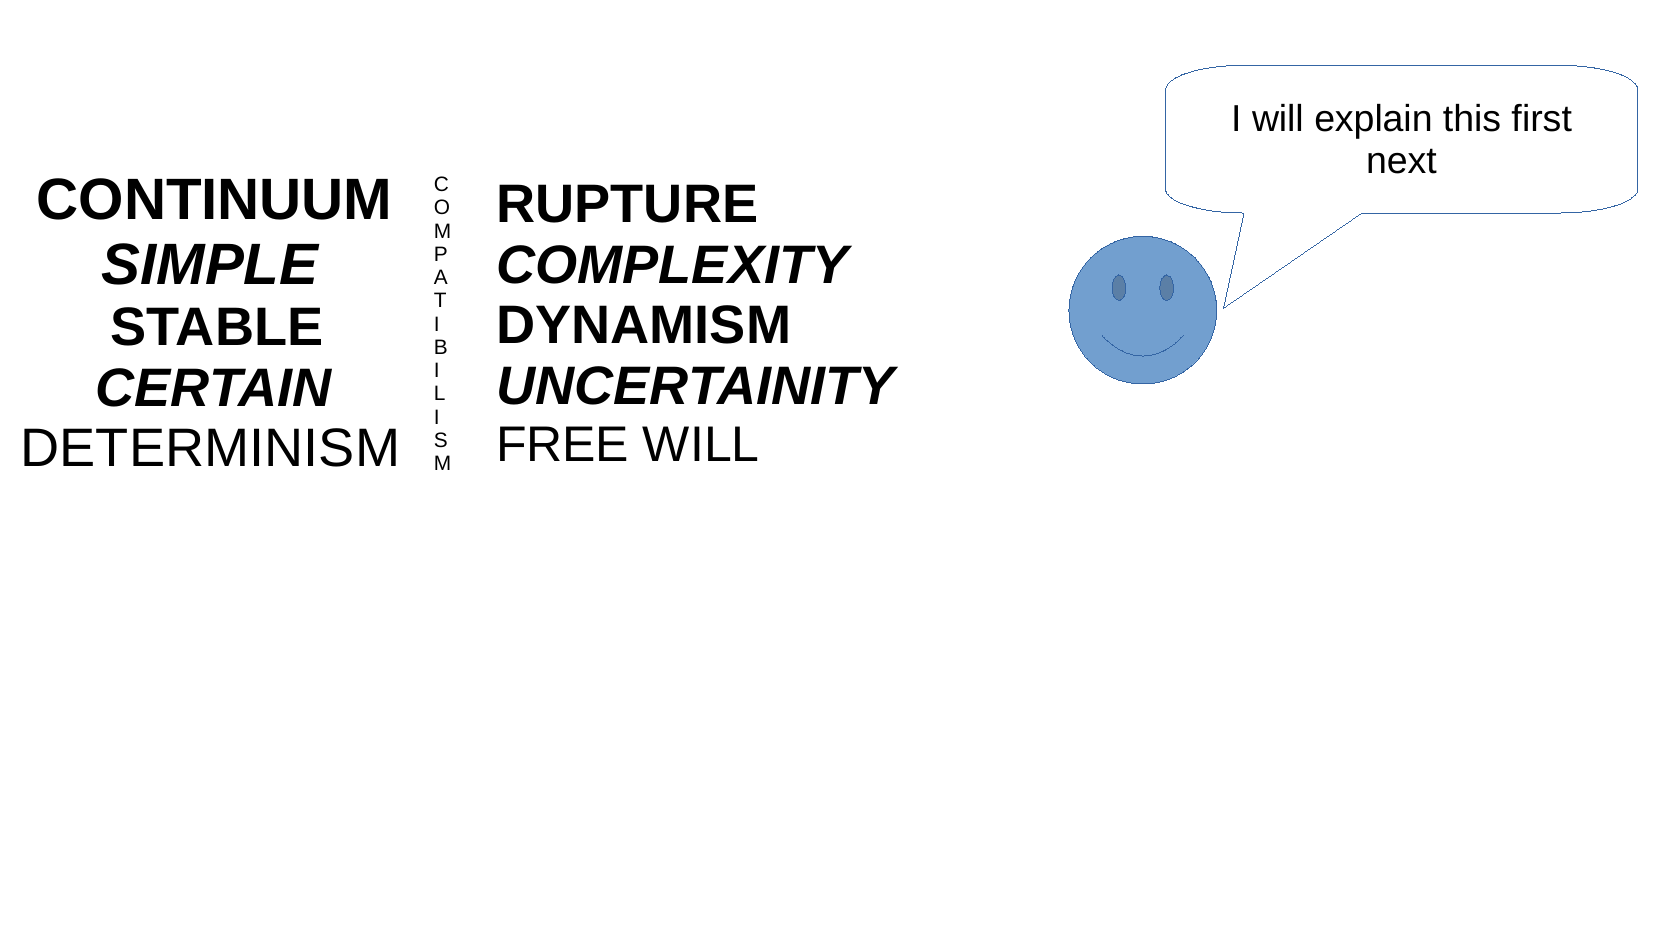

I will explain this first next
 CONTINUUM SIMPLE
 STABLE
 CERTAIN
DETERMINISM
C
O
M
P
A
T
I
B
I
L
I
S
M
RUPTURE
COMPLEXITY
DYNAMISM
UNCERTAINITY
FREE WILL